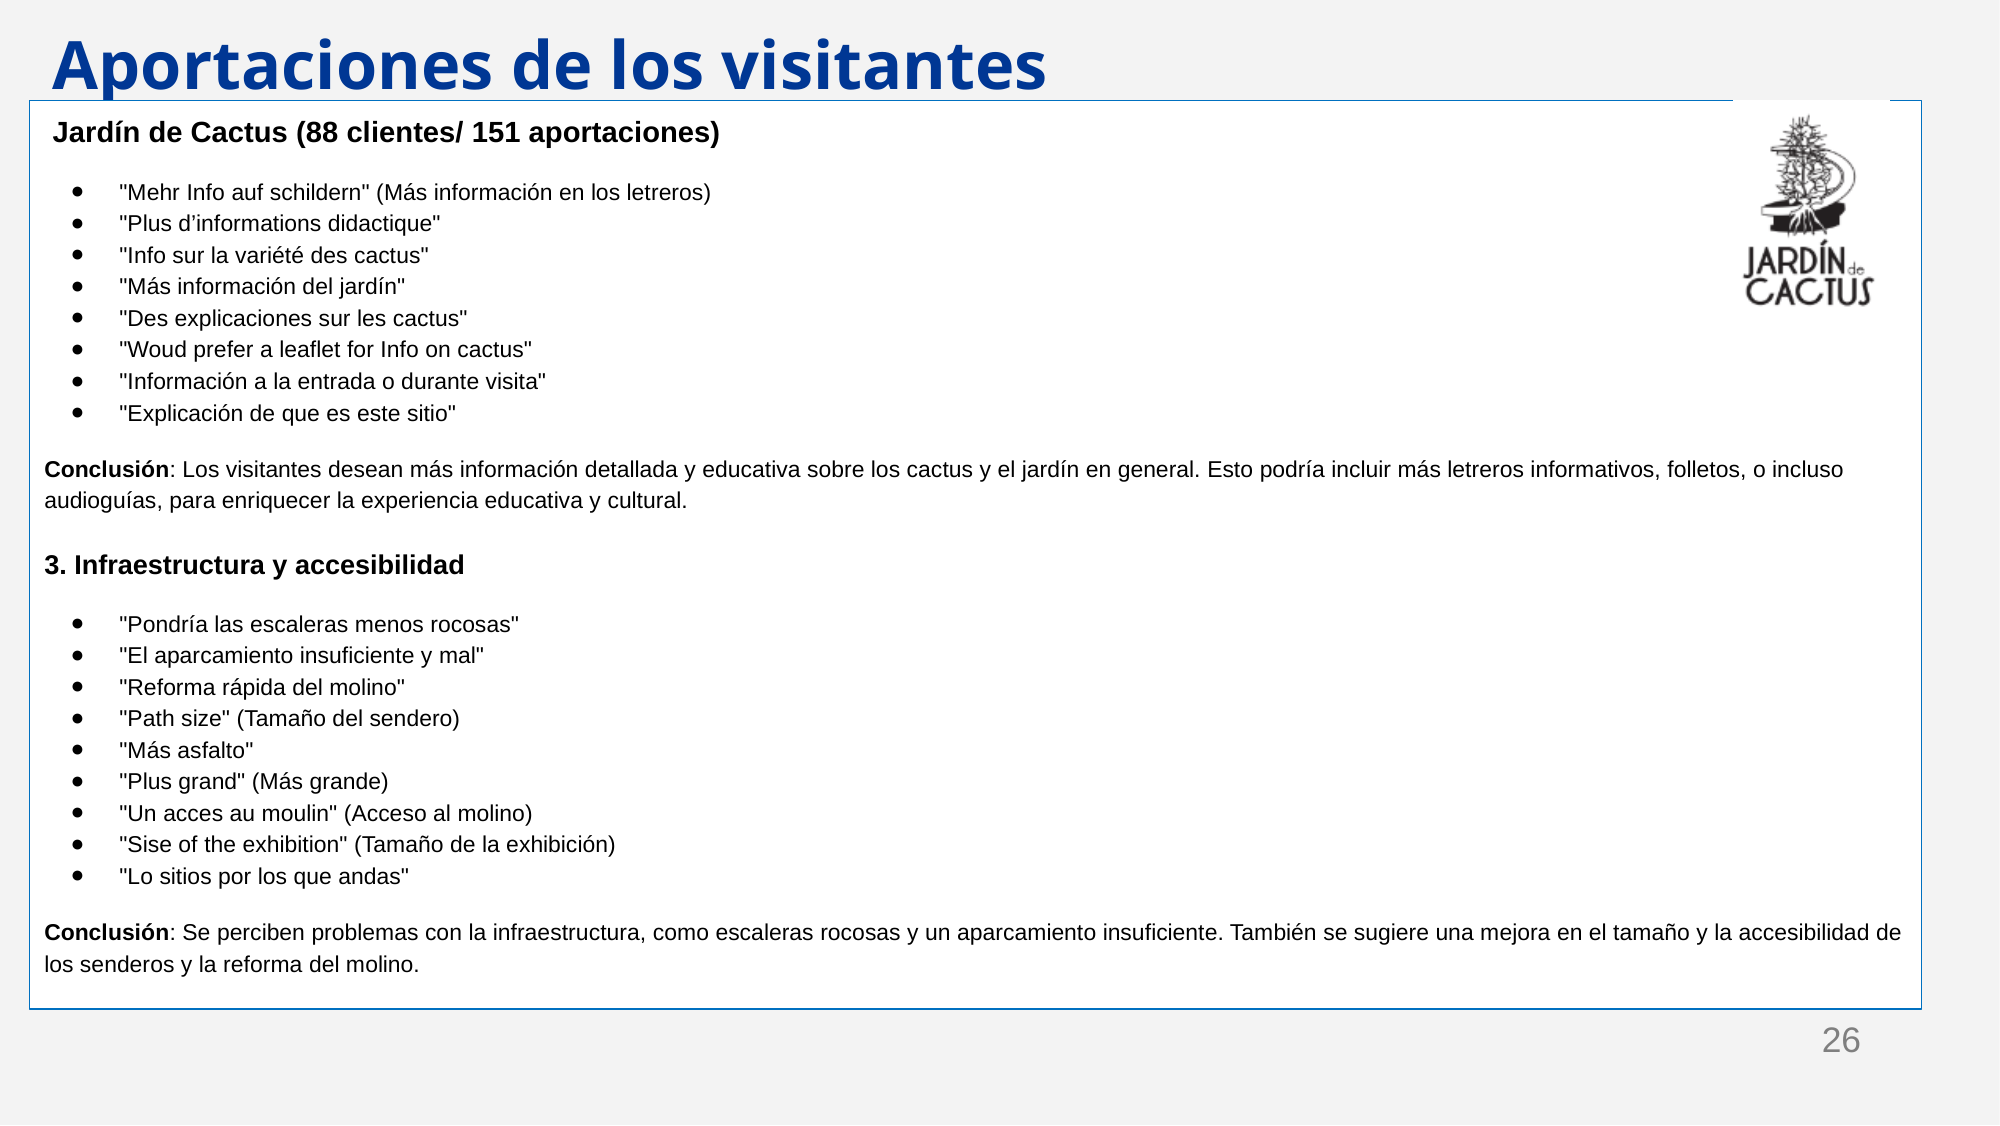

Aportaciones de los visitantes
 Jardín de Cactus (88 clientes/ 151 aportaciones)
"Mehr Info auf schildern" (Más información en los letreros)
"Plus d’informations didactique"
"Info sur la variété des cactus"
"Más información del jardín"
"Des explicaciones sur les cactus"
"Woud prefer a leaflet for Info on cactus"
"Información a la entrada o durante visita"
"Explicación de que es este sitio"
Conclusión: Los visitantes desean más información detallada y educativa sobre los cactus y el jardín en general. Esto podría incluir más letreros informativos, folletos, o incluso audioguías, para enriquecer la experiencia educativa y cultural.
3. Infraestructura y accesibilidad
"Pondría las escaleras menos rocosas"
"El aparcamiento insuficiente y mal"
"Reforma rápida del molino"
"Path size" (Tamaño del sendero)
"Más asfalto"
"Plus grand" (Más grande)
"Un acces au moulin" (Acceso al molino)
"Sise of the exhibition" (Tamaño de la exhibición)
"Lo sitios por los que andas"
Conclusión: Se perciben problemas con la infraestructura, como escaleras rocosas y un aparcamiento insuficiente. También se sugiere una mejora en el tamaño y la accesibilidad de los senderos y la reforma del molino.